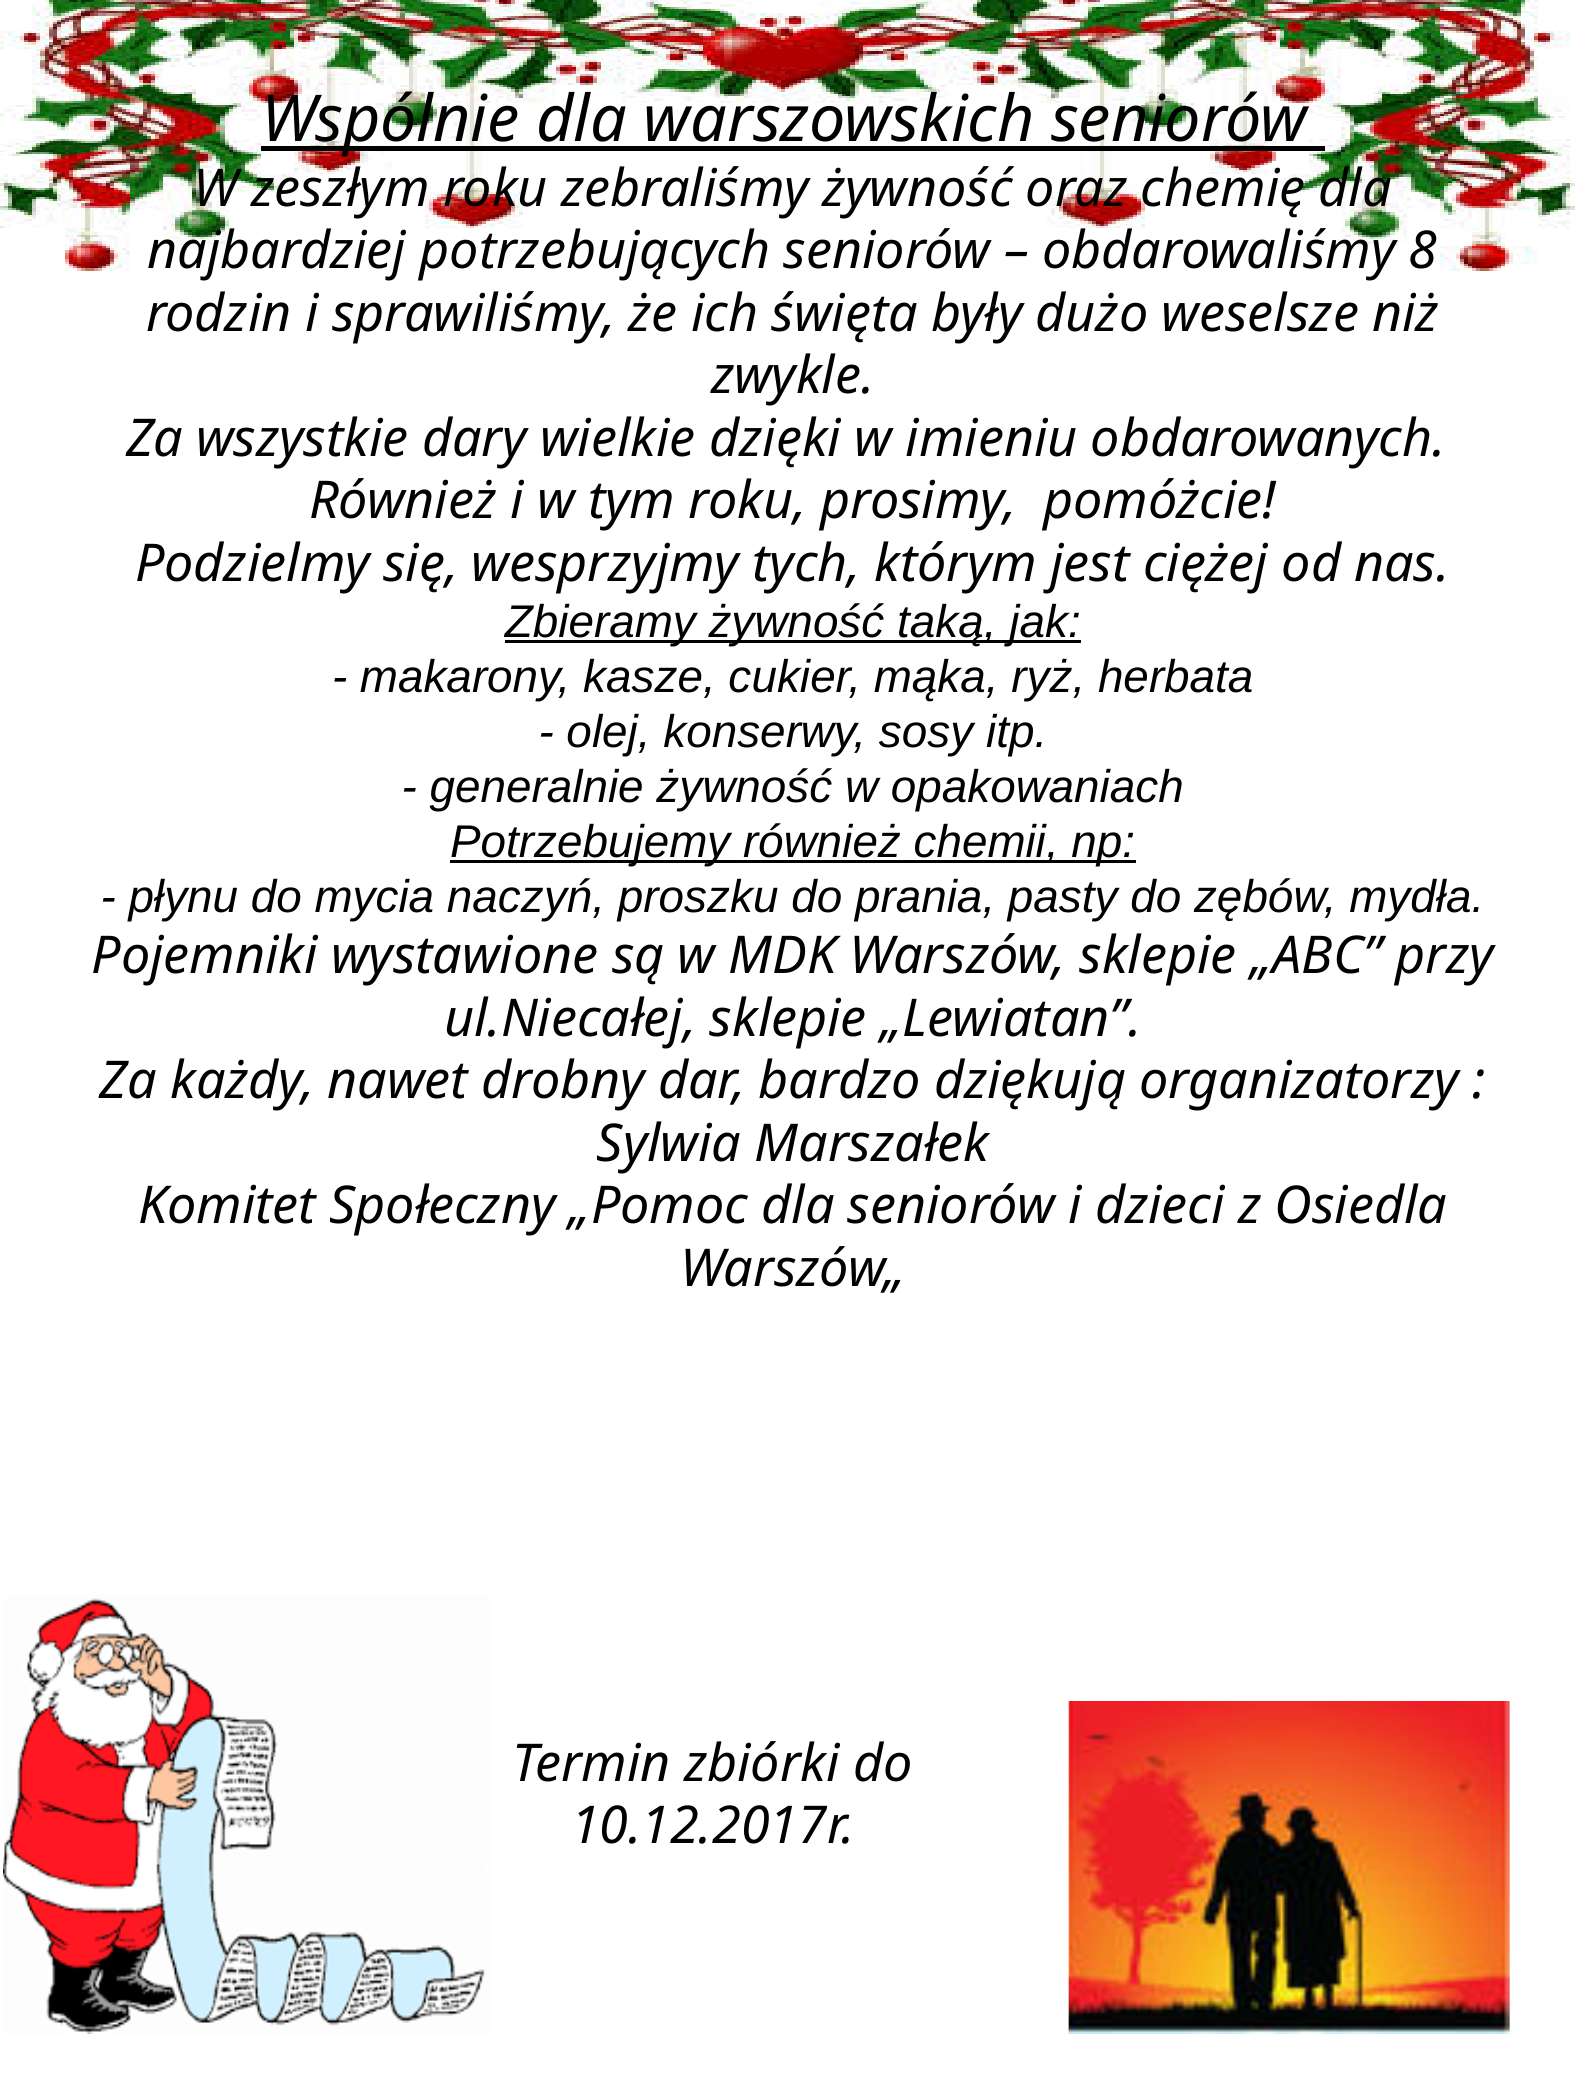

# Wspólnie dla warszowskich seniorów W zeszłym roku zebraliśmy żywność oraz chemię dla najbardziej potrzebujących seniorów – obdarowaliśmy 8 rodzin i sprawiliśmy, że ich święta były dużo weselsze niż zwykle. Za wszystkie dary wielkie dzięki w imieniu obdarowanych. Również i w tym roku, prosimy, pomóżcie! Podzielmy się, wesprzyjmy tych, którym jest ciężej od nas. Zbieramy żywność taką, jak: - makarony, kasze, cukier, mąka, ryż, herbata - olej, konserwy, sosy itp. - generalnie żywność w opakowaniach Potrzebujemy również chemii, np: - płynu do mycia naczyń, proszku do prania, pasty do zębów, mydła. Pojemniki wystawione są w MDK Warszów, sklepie „ABC” przy ul.Niecałej, sklepie „Lewiatan”. Za każdy, nawet drobny dar, bardzo dziękują organizatorzy : Sylwia Marszałek Komitet Społeczny „Pomoc dla seniorów i dzieci z Osiedla Warszów„
Termin zbiórki do 10.12.2017r.